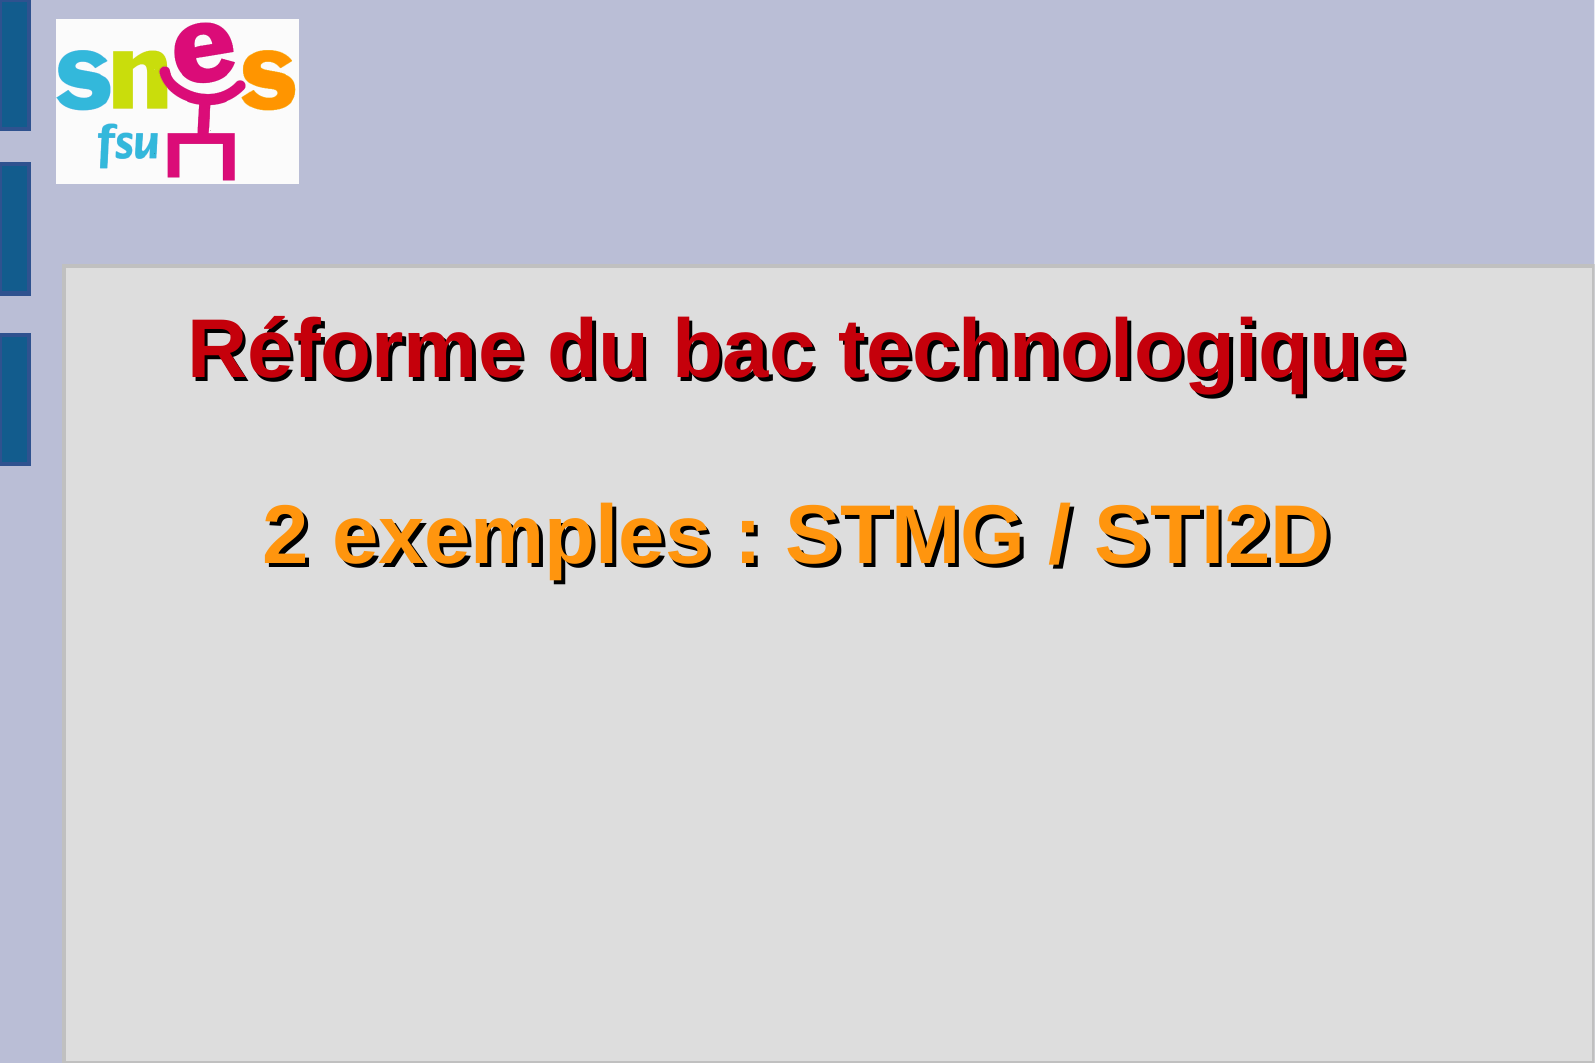

Réforme du bac technologique
2 exemples : STMG / STI2D